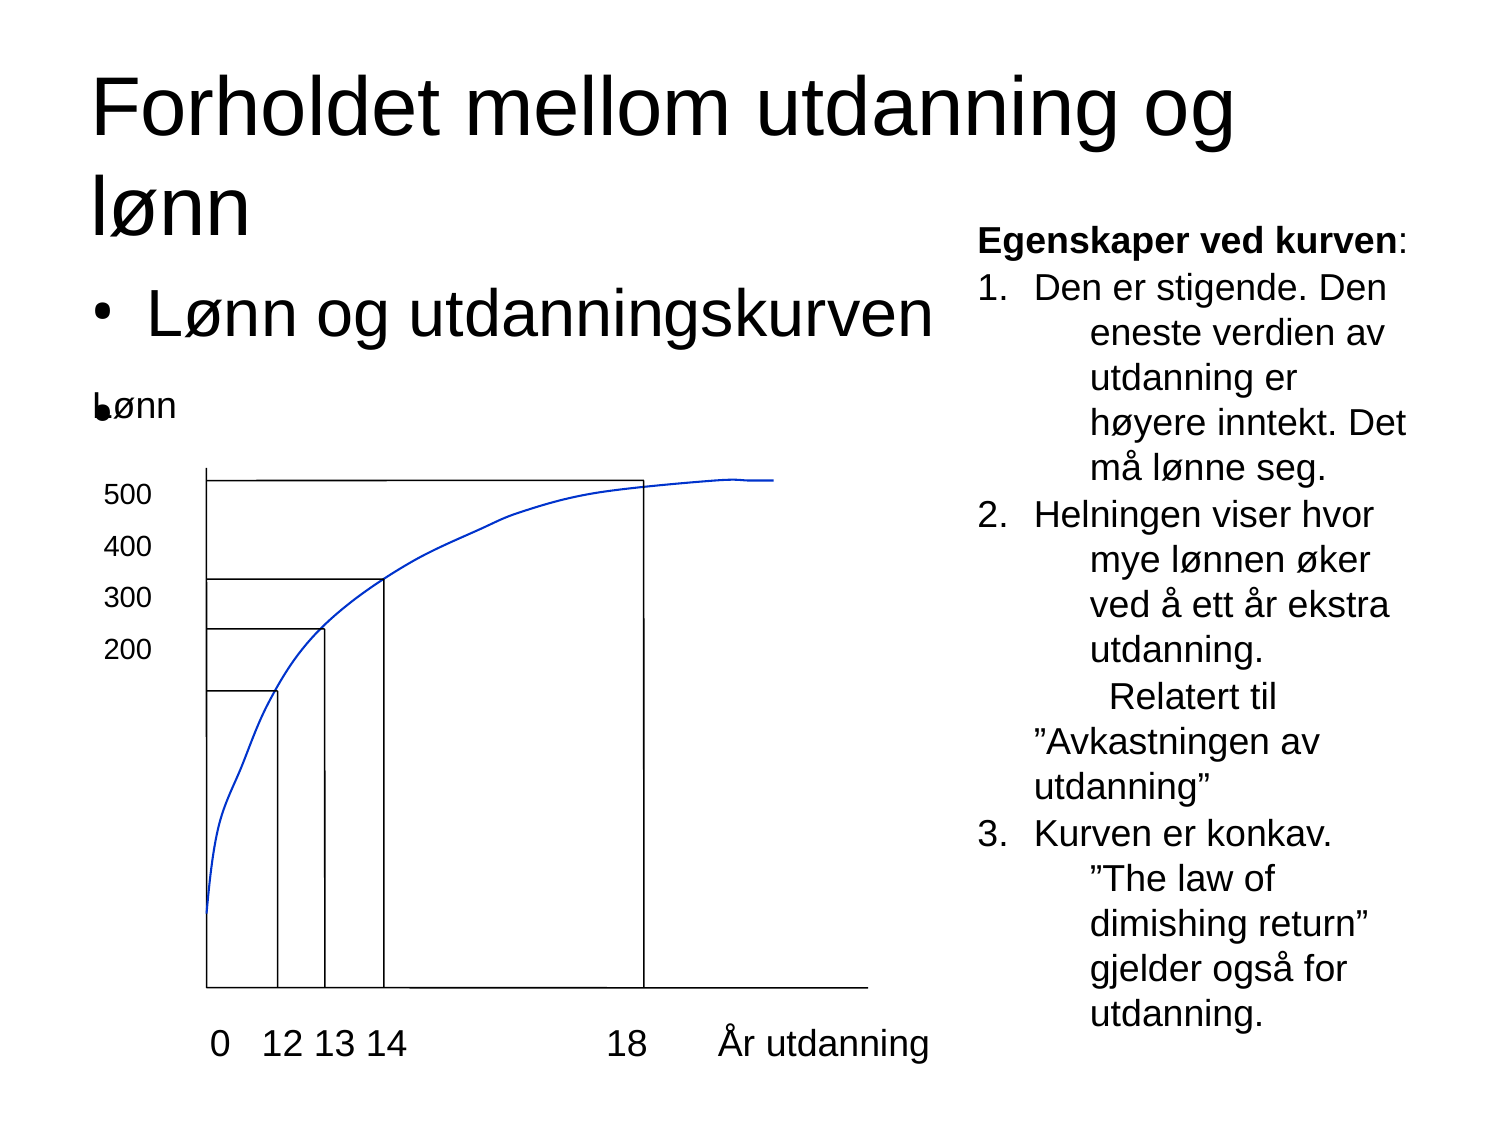

# Forholdet mellom utdanning og lønn
Egenskaper ved kurven:
Den er stigende. Den eneste verdien av utdanning er høyere inntekt. Det må lønne seg.
Helningen viser hvor mye lønnen øker ved å ett år ekstra utdanning.
	Relatert til ”Avkastningen av utdanning”
Kurven er konkav. ”The law of dimishing return” gjelder også for utdanning.
Lønn og utdanningskurven
Lønn
500
400
300
200
0 12 13 14 18
År utdanning